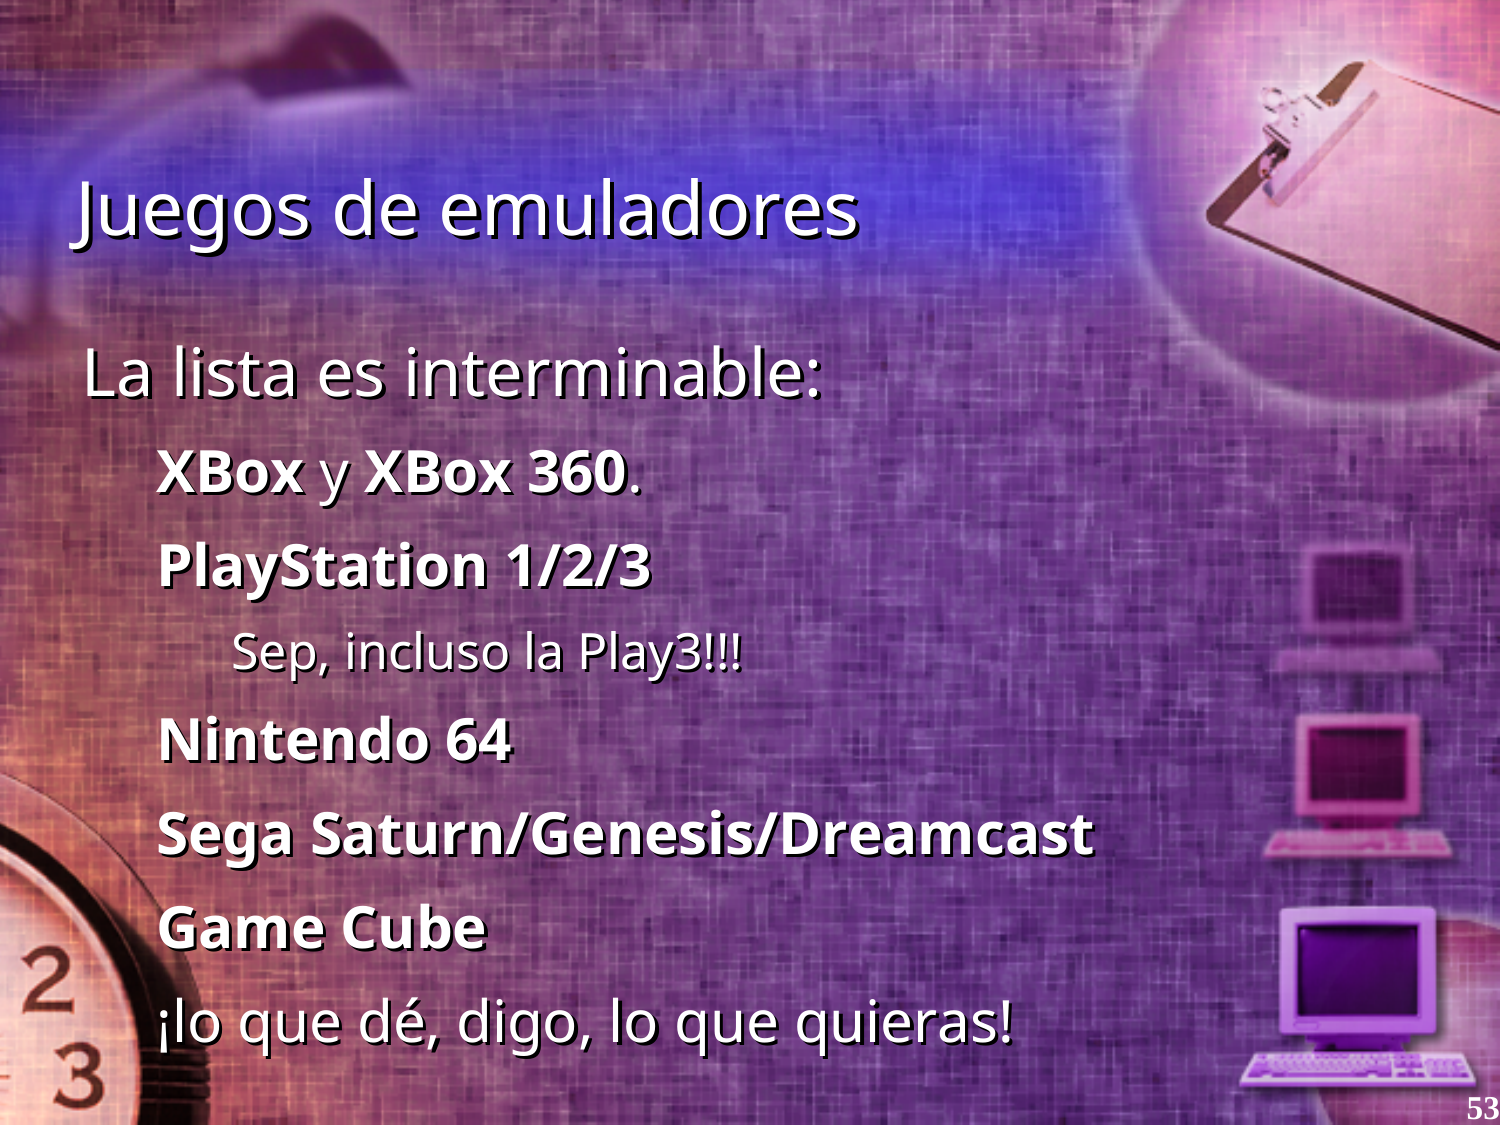

# Juegos de emuladores
La lista es interminable:
XBox y XBox 360.
PlayStation 1/2/3
Sep, incluso la Play3!!!
Nintendo 64
Sega Saturn/Genesis/Dreamcast
Game Cube
¡lo que dé, digo, lo que quieras!
53